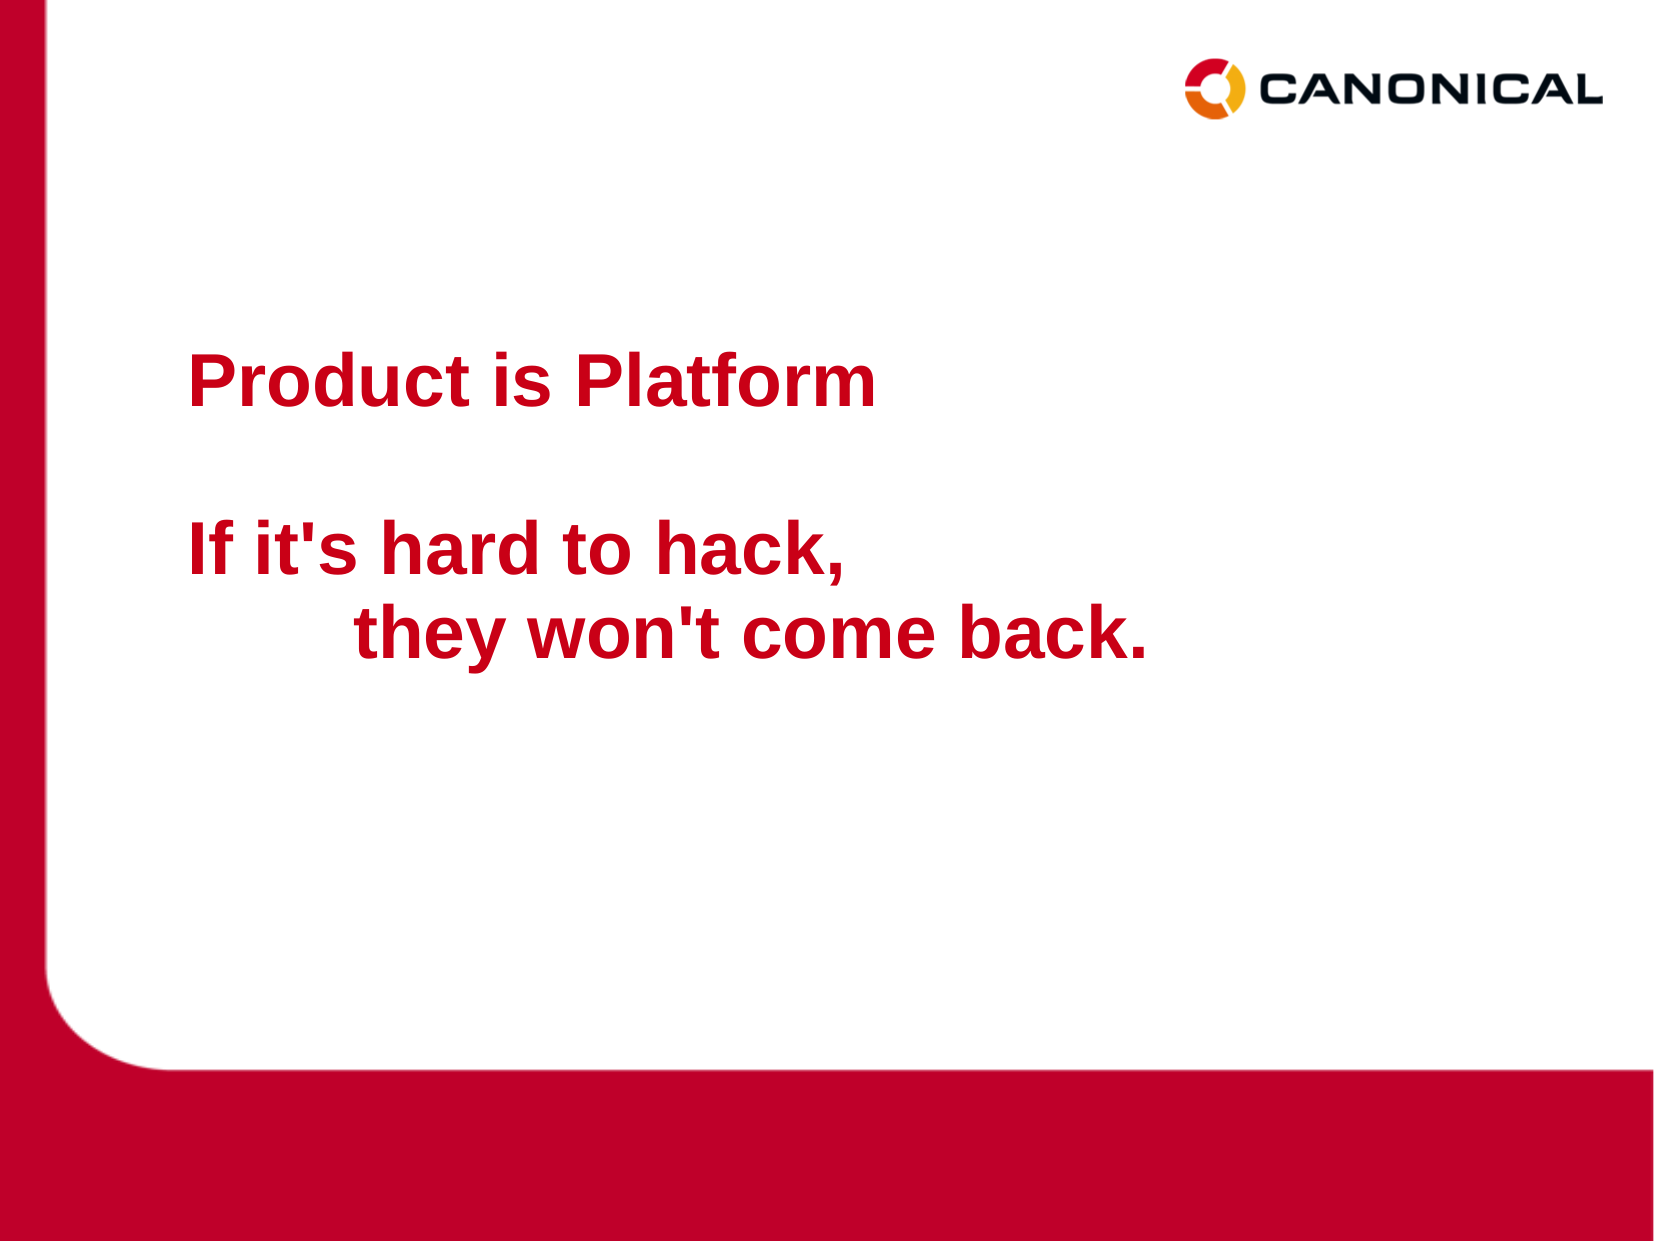

# Product is Platform If it's hard to hack, they won't come back.